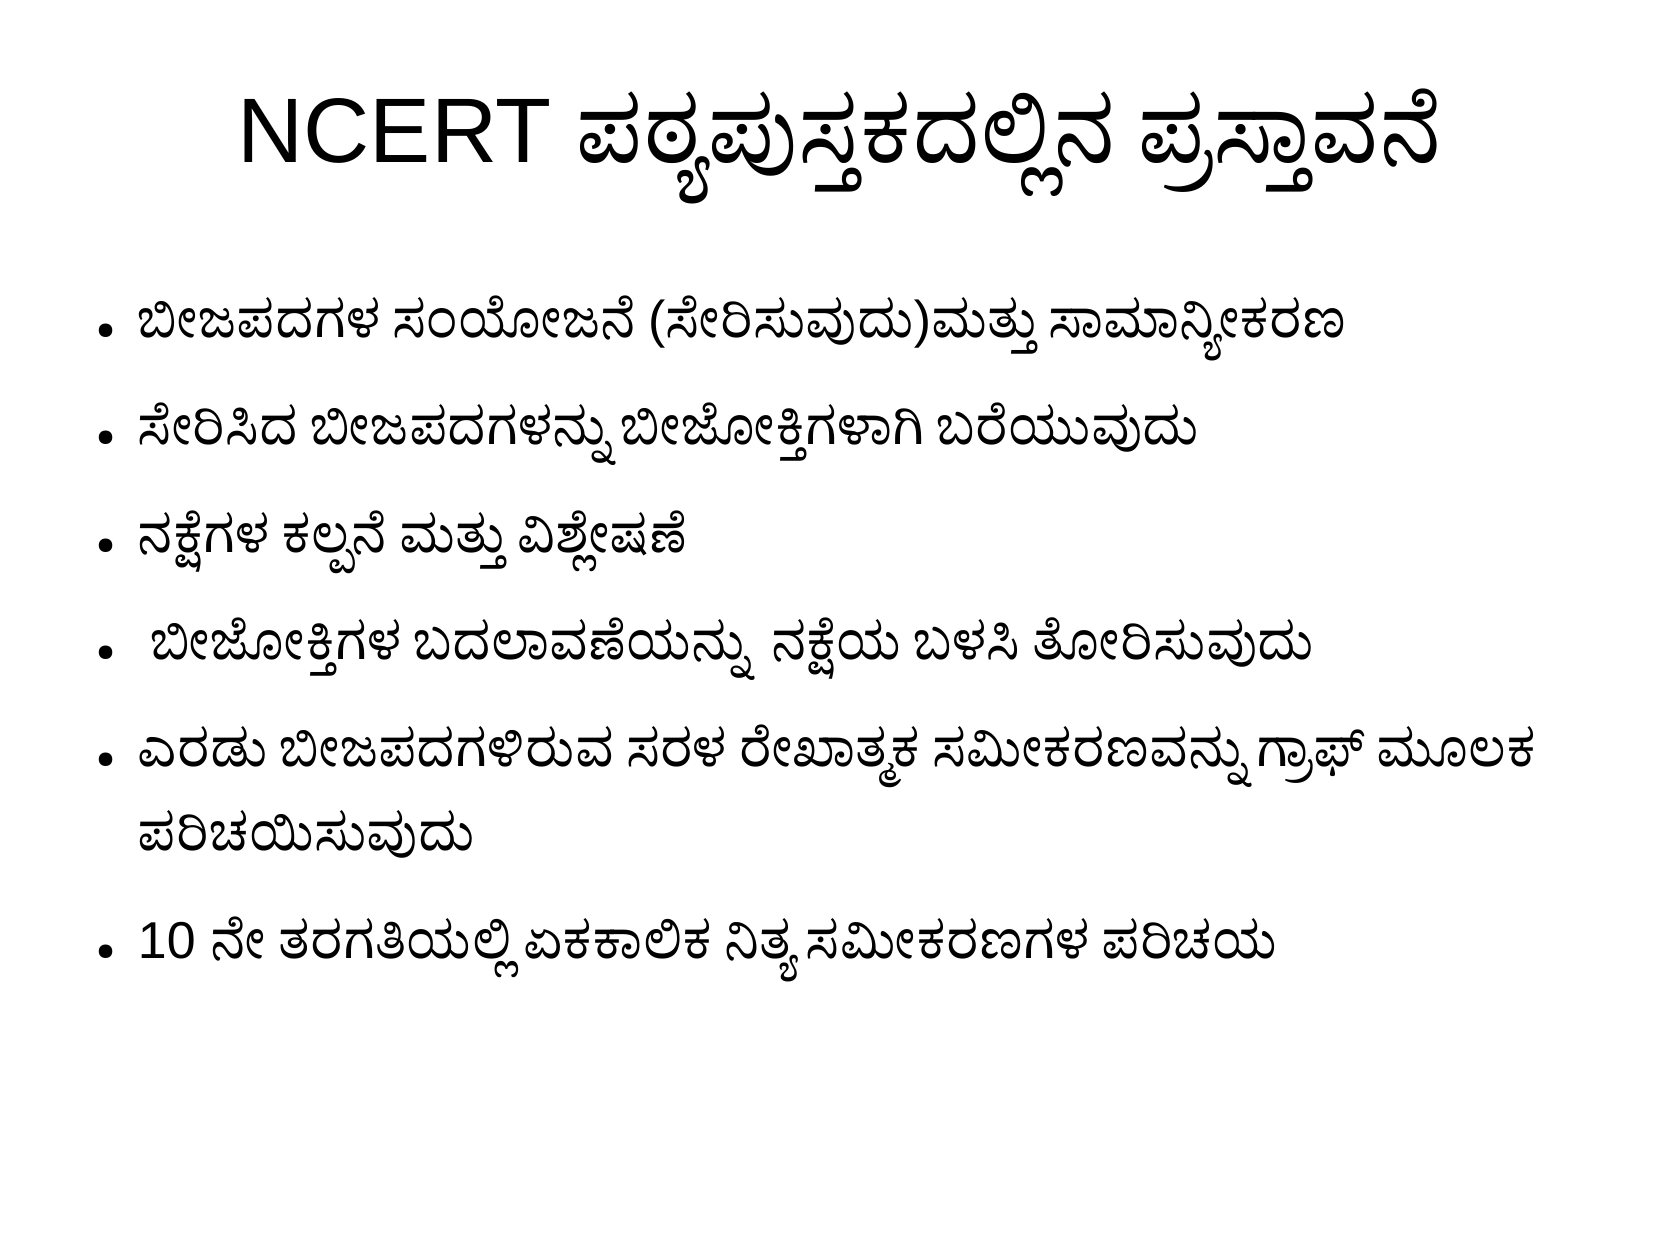

# NCERT ಪಠ್ಯಪುಸ್ತಕದಲ್ಲಿನ ಪ್ರಸ್ತಾವನೆ
ಬೀಜಪದಗಳ ಸಂಯೋಜನೆ (ಸೇರಿಸುವುದು)ಮತ್ತು ಸಾಮಾನ್ಯೀಕರಣ
ಸೇರಿಸಿದ ಬೀಜಪದಗಳನ್ನು ಬೀಜೋಕ್ತಿಗಳಾಗಿ ಬರೆಯುವುದು
ನಕ್ಷೆಗಳ ಕಲ್ಪನೆ ಮತ್ತು ವಿಶ್ಲೇಷಣೆ
 ಬೀಜೋಕ್ತಿಗಳ ಬದಲಾವಣೆಯನ್ನು ನಕ್ಷೆಯ ಬಳಸಿ ತೋರಿಸುವುದು
ಎರಡು ಬೀಜಪದಗಳಿರುವ ಸರಳ ರೇಖಾತ್ಮಕ ಸಮೀಕರಣವನ್ನು ಗ್ರಾಫ್ ಮೂಲಕ ಪರಿಚಯಿಸುವುದು
10 ನೇ ತರಗತಿಯಲ್ಲಿ ಏಕಕಾಲಿಕ ನಿತ್ಯ ಸಮೀಕರಣಗಳ ಪರಿಚಯ